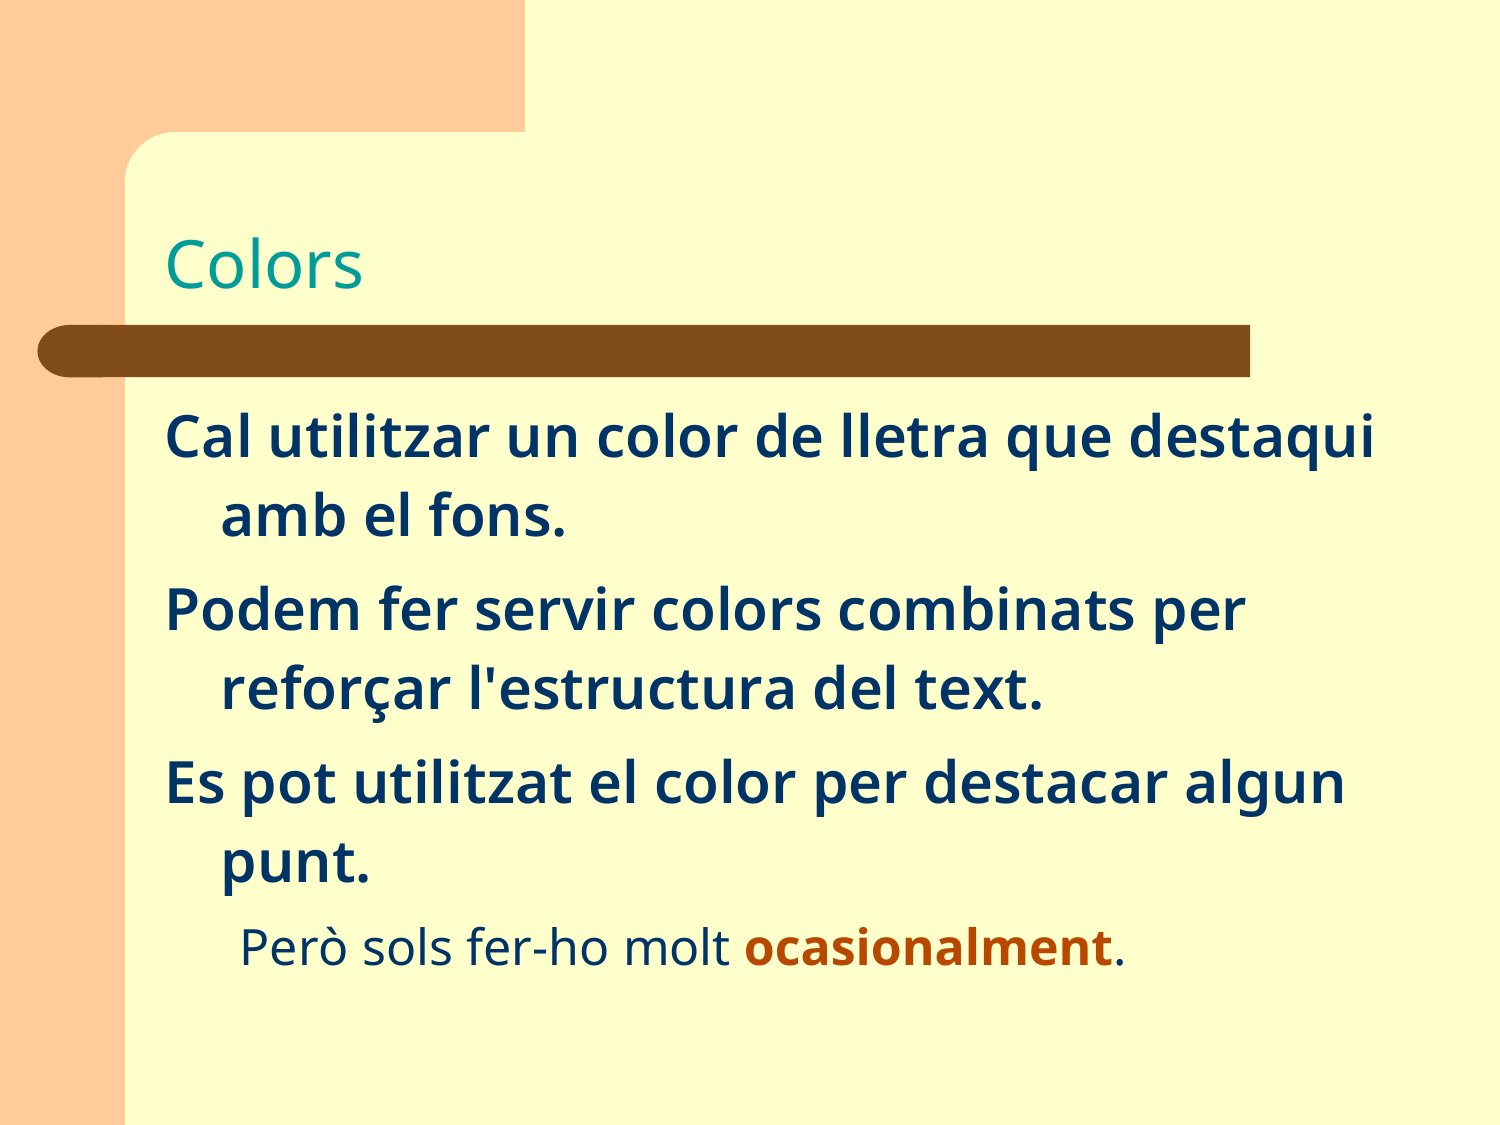

# Colors
Cal utilitzar un color de lletra que destaqui amb el fons.
Podem fer servir colors combinats per reforçar l'estructura del text.
Es pot utilitzat el color per destacar algun punt.
Però sols fer-ho molt ocasionalment.